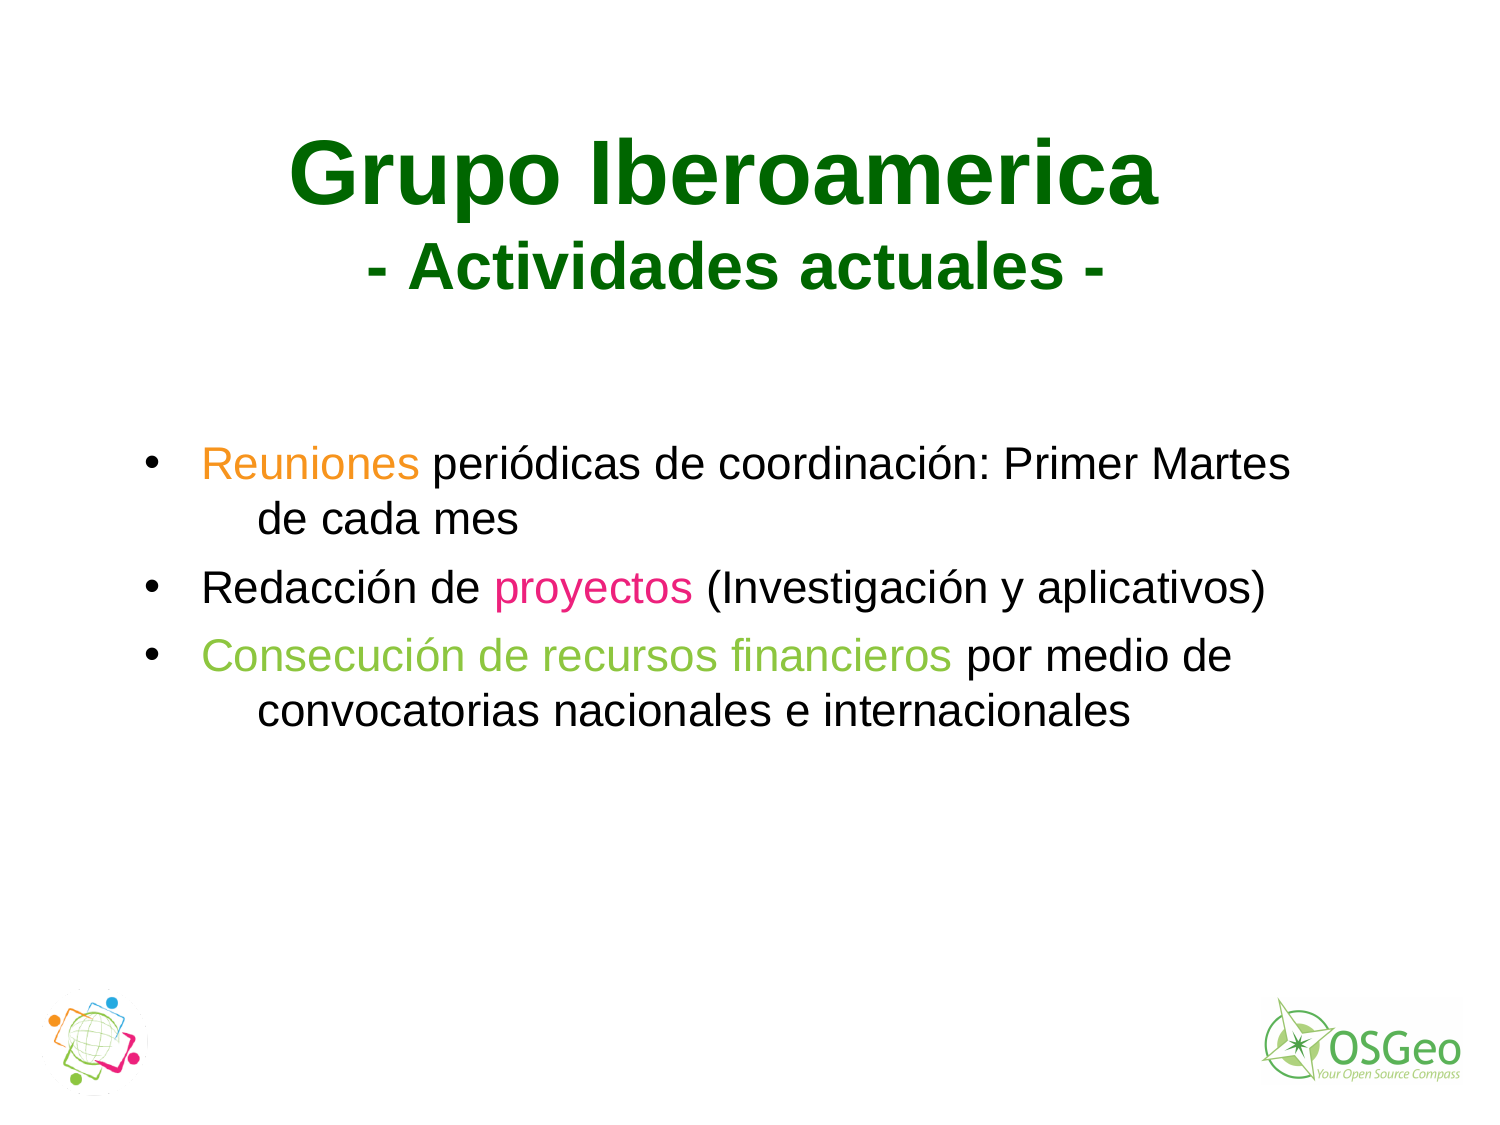

Grupo Iberoamerica
- Actividades actuales -
Reuniones periódicas de coordinación: Primer Martes de cada mes
Redacción de proyectos (Investigación y aplicativos)
Consecución de recursos financieros por medio de convocatorias nacionales e internacionales